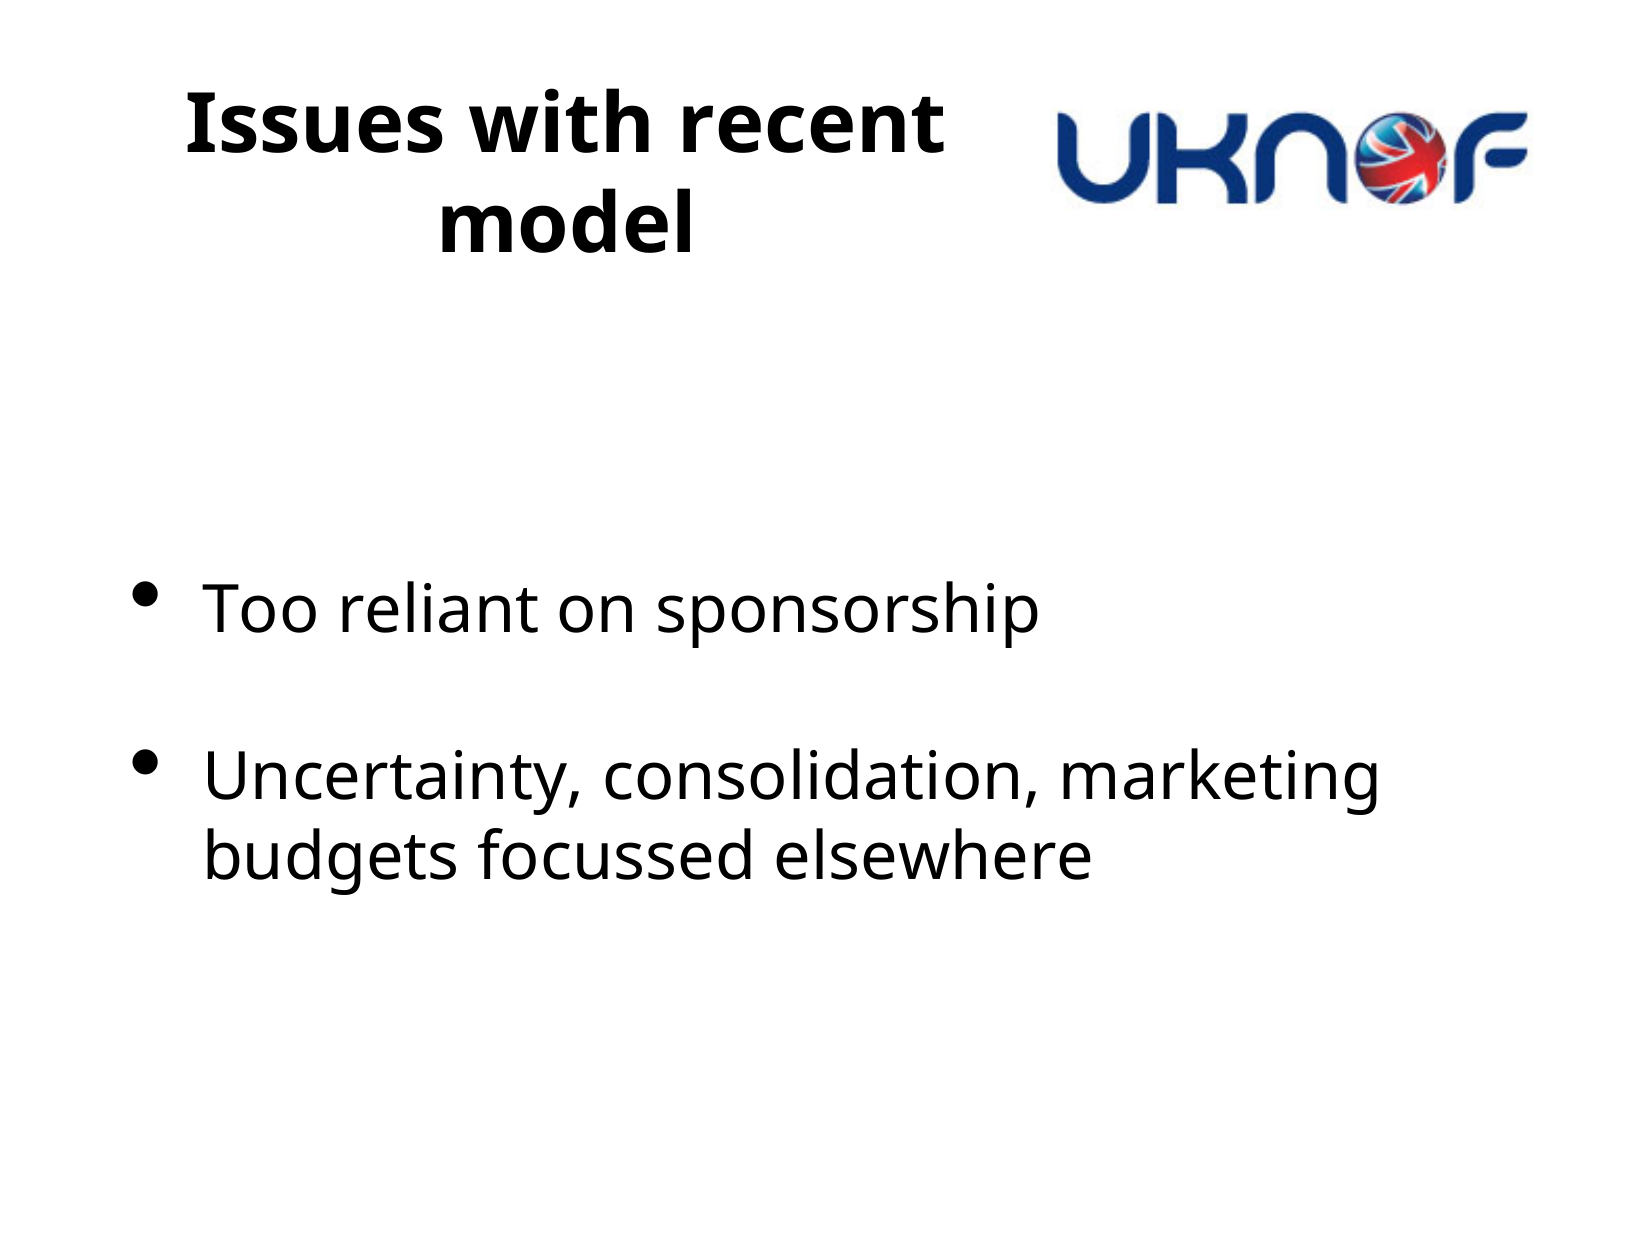

# Issues with recent model
Too reliant on sponsorship
Uncertainty, consolidation, marketing budgets focussed elsewhere